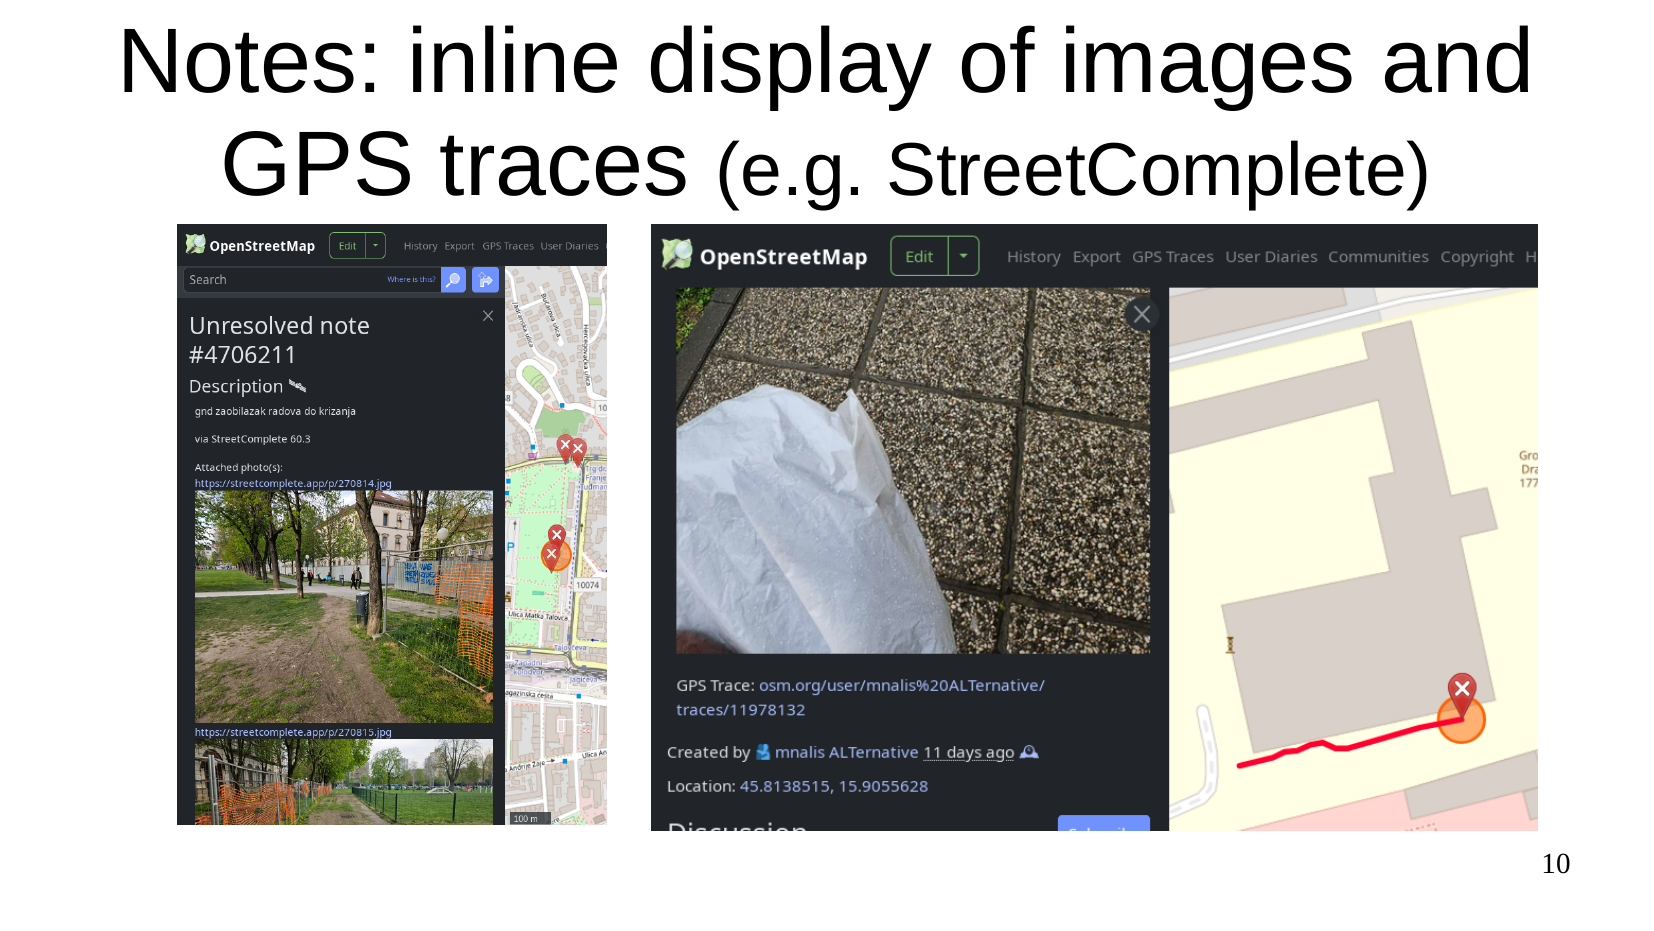

# Notes: inline display of images and GPS traces (e.g. StreetComplete)
10